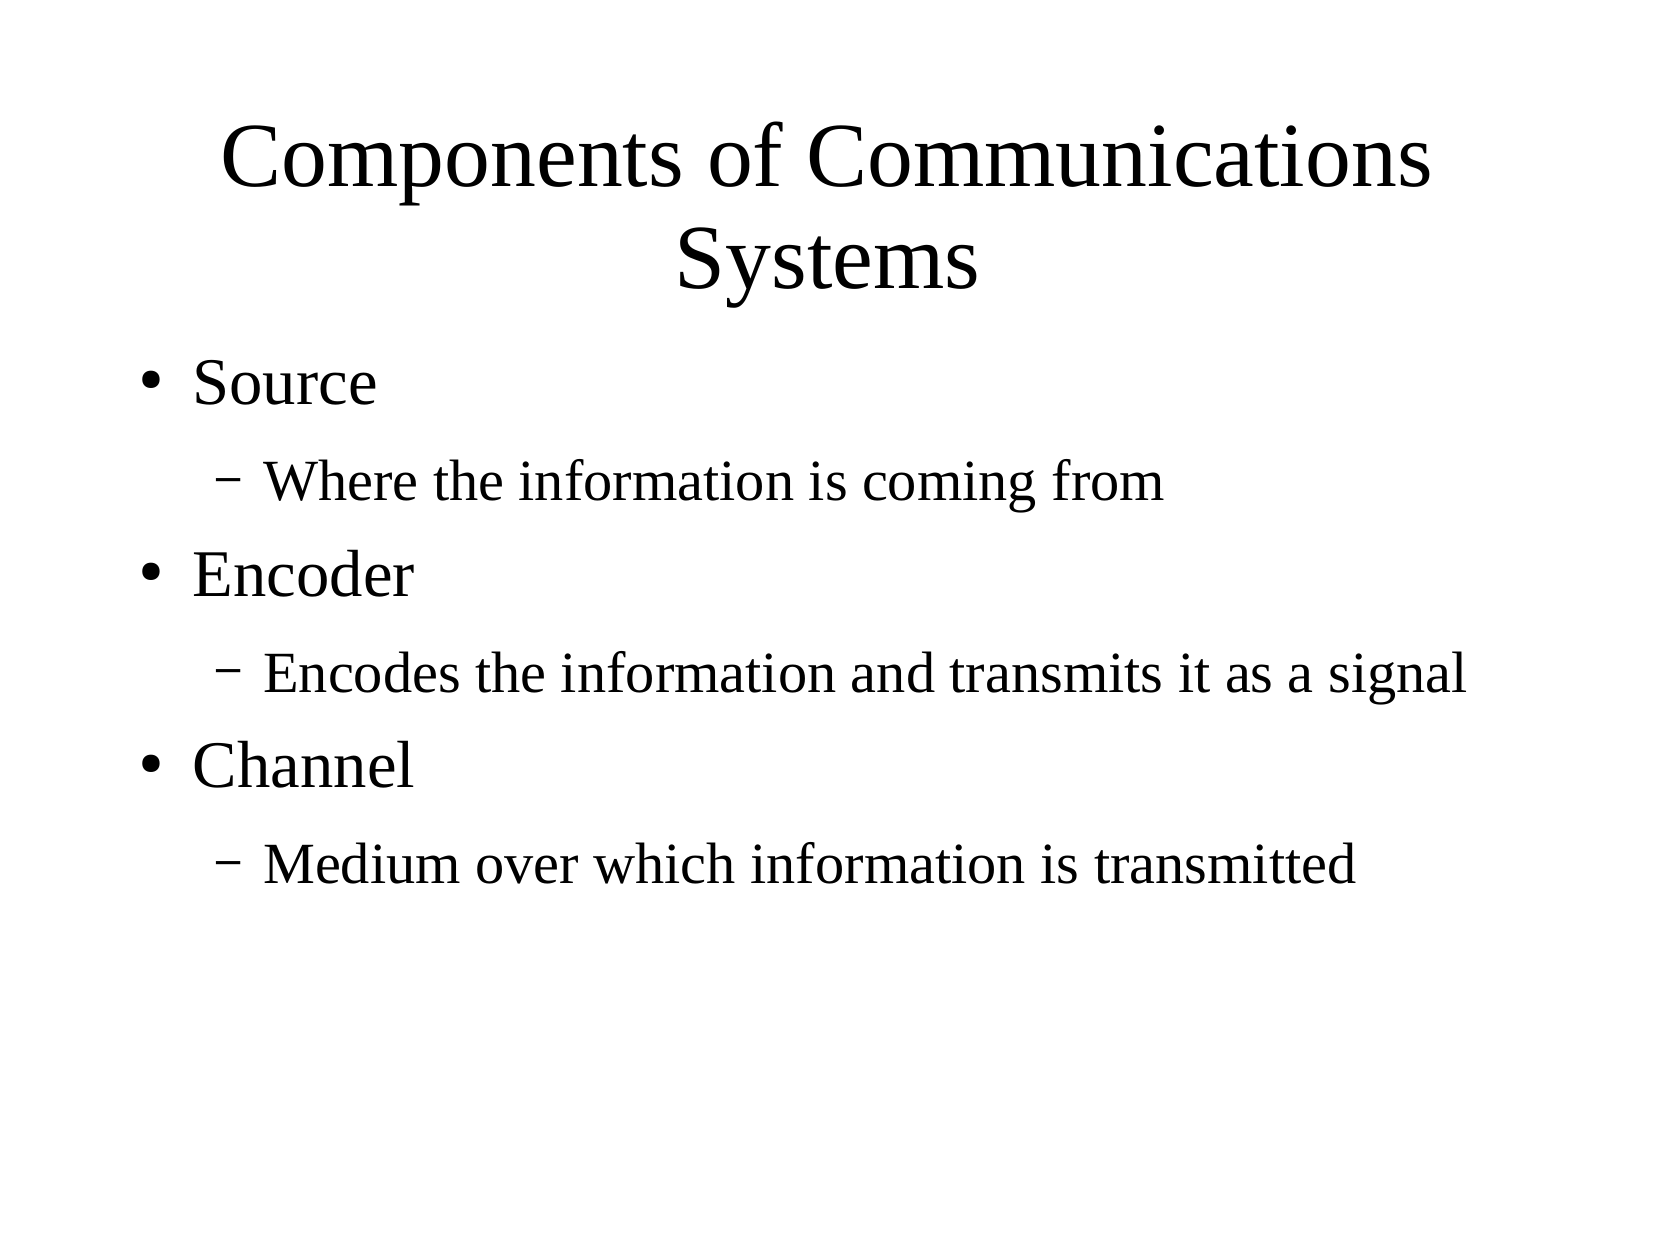

# Components of Communications Systems
Source
Where the information is coming from
Encoder
Encodes the information and transmits it as a signal
Channel
Medium over which information is transmitted